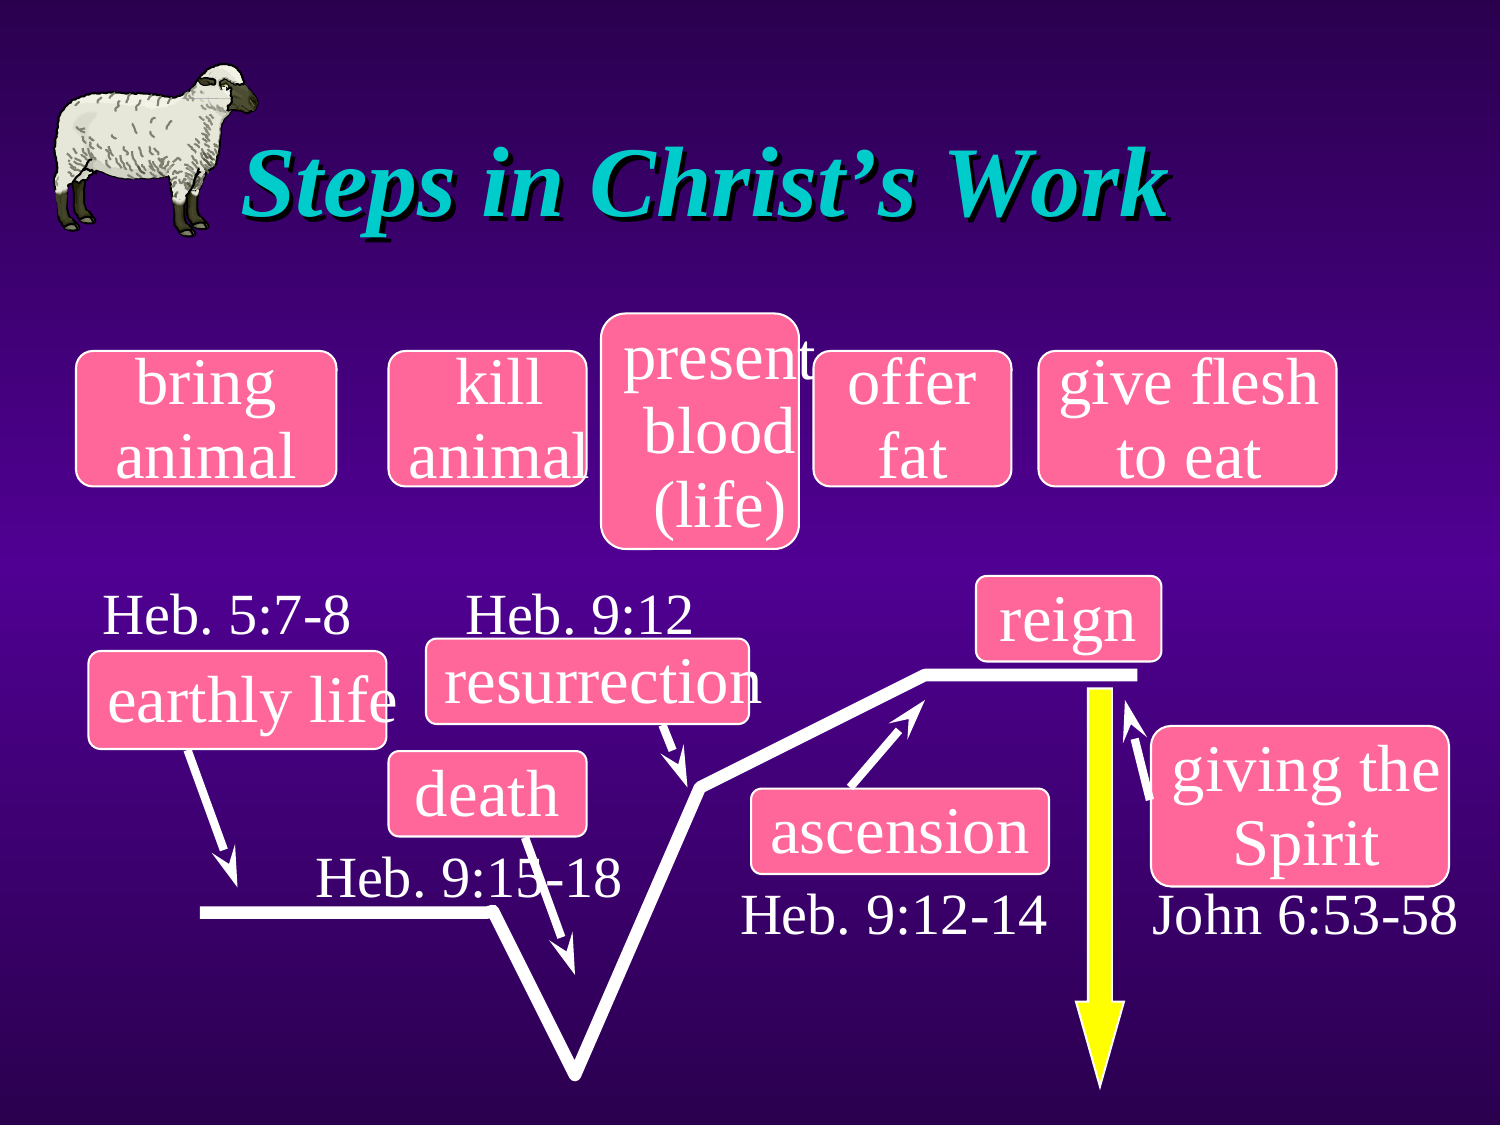

# Steps in Christ’s Work
present
blood
(life)
bring
animal
kill
animal
offer
fat
give flesh
to eat
Heb. 5:7-8
earthly life
Heb. 9:12
resurrection
reign
ascension
Heb. 9:12-14
giving the
Spirit
John 6:53-58
death
Heb. 9:15-18